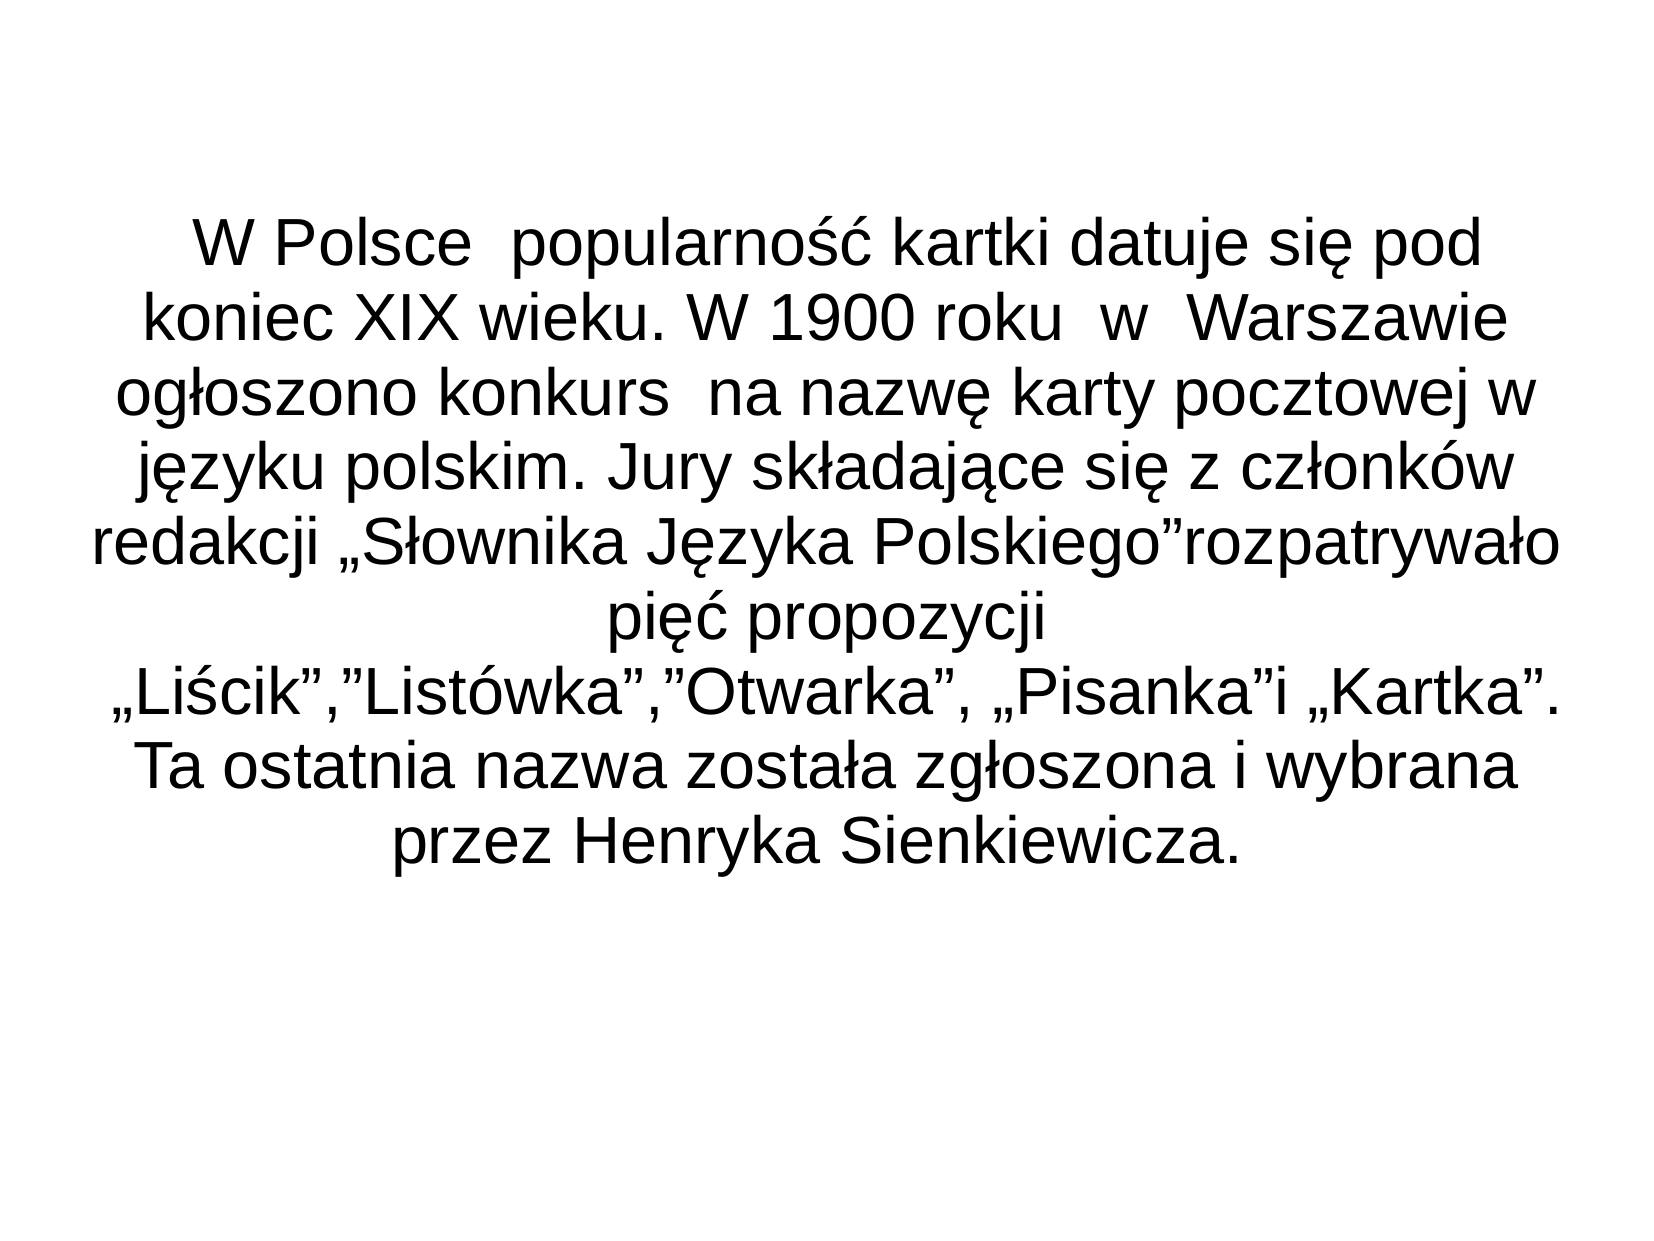

# W Polsce popularność kartki datuje się pod koniec XIX wieku. W 1900 roku w Warszawie ogłoszono konkurs na nazwę karty pocztowej w języku polskim. Jury składające się z członków redakcji „Słownika Języka Polskiego”rozpatrywało pięć propozycji
„Liścik”,”Listówka”,”Otwarka”, „Pisanka”i „Kartka”. Ta ostatnia nazwa została zgłoszona i wybrana przez Henryka Sienkiewicza.